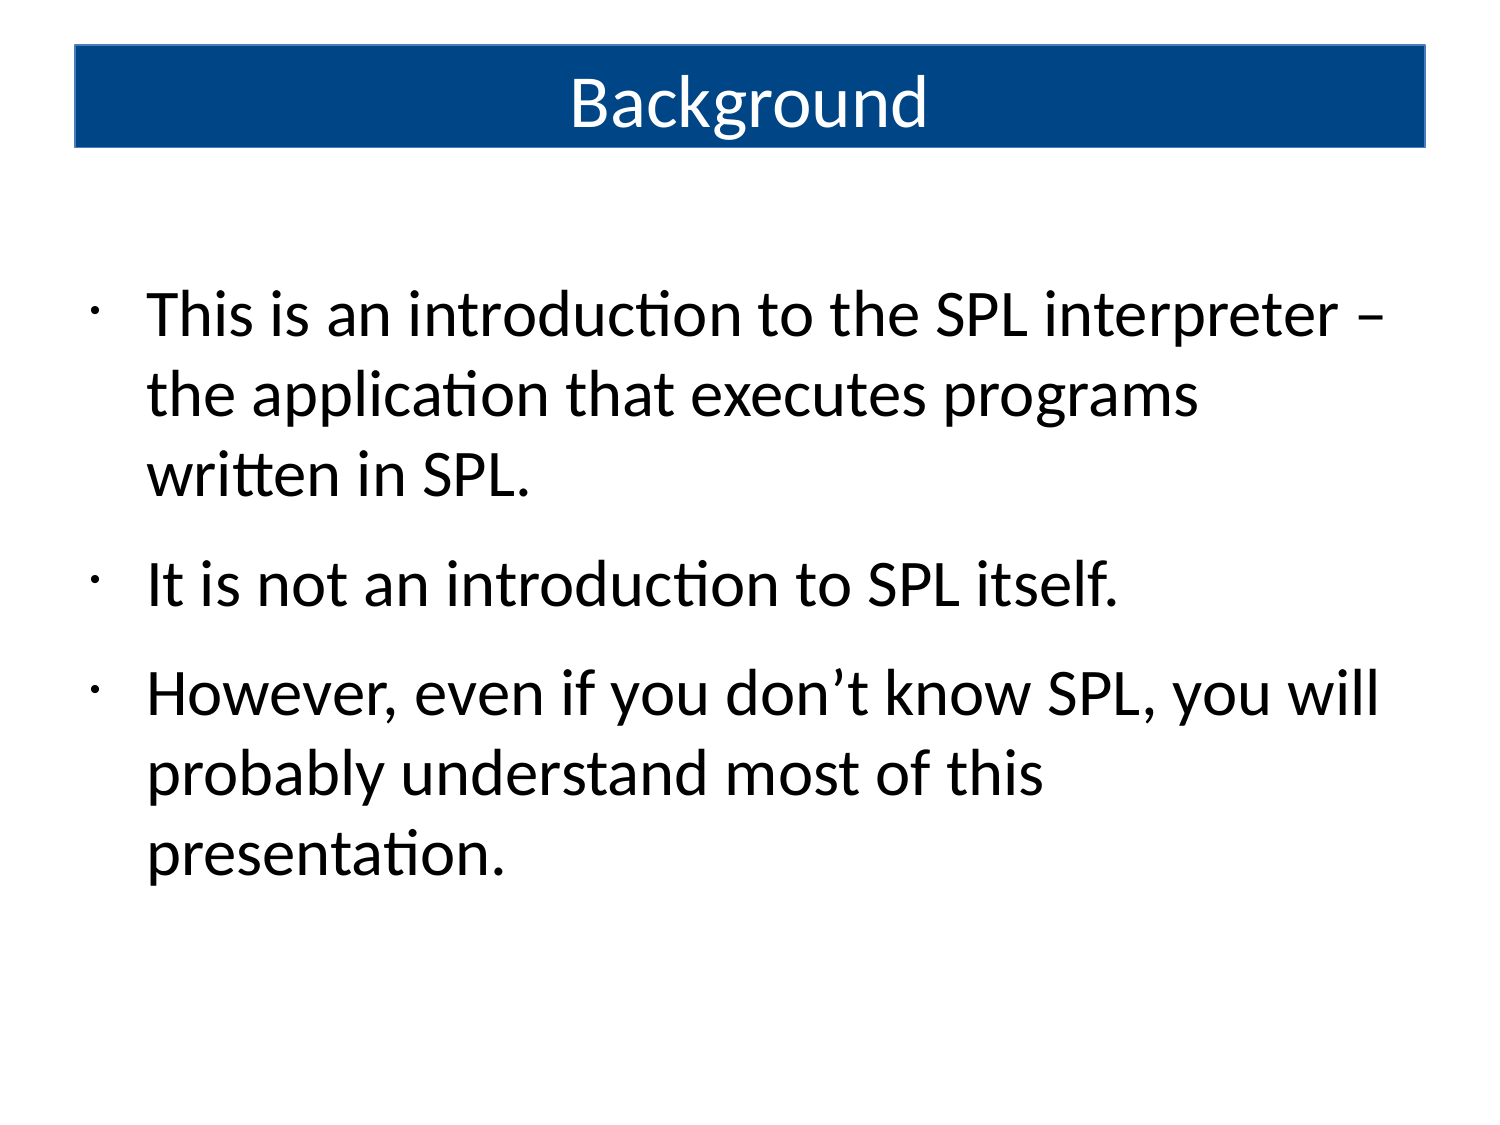

Background
# This is an introduction to the SPL interpreter – the application that executes programs written in SPL.
It is not an introduction to SPL itself.
However, even if you don’t know SPL, you will probably understand most of this presentation.